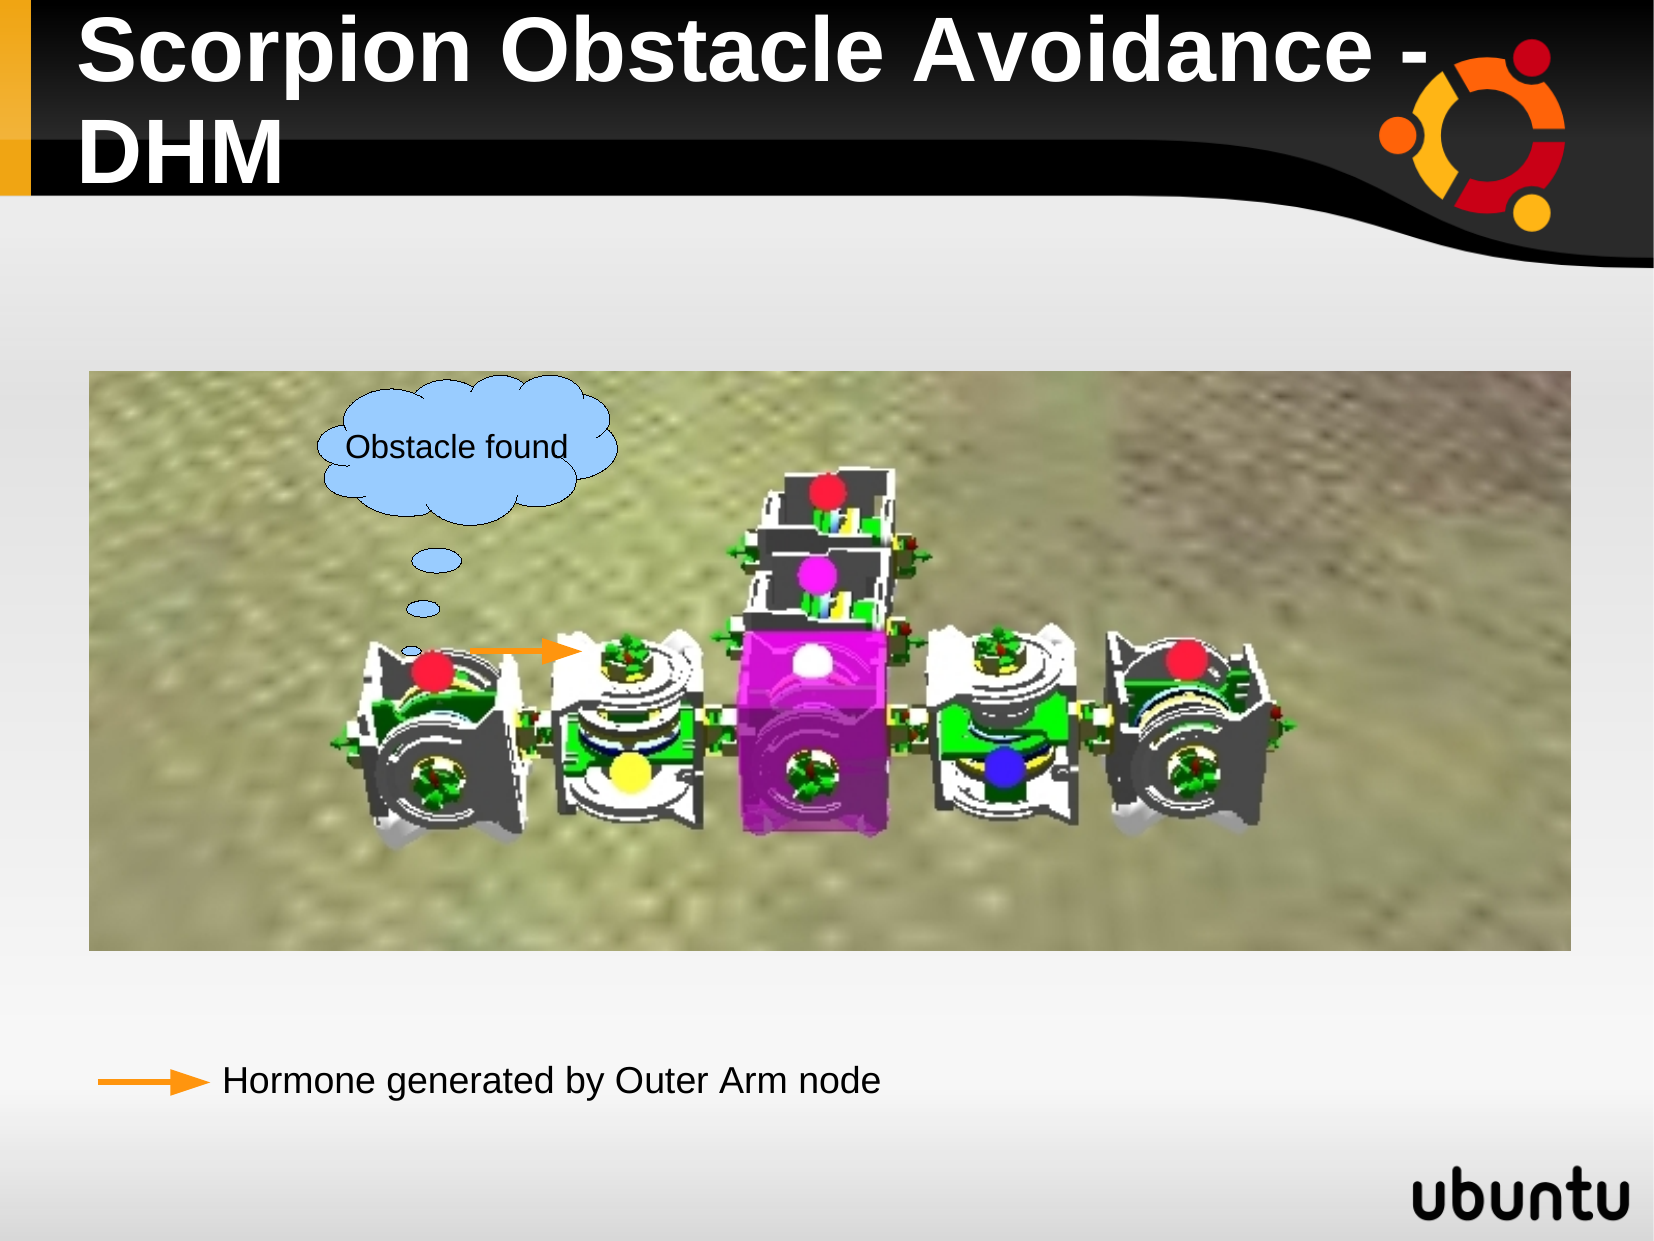

# Scorpion Obstacle Avoidance - DHM
Obstacle found
Hormone generated by Outer Arm node